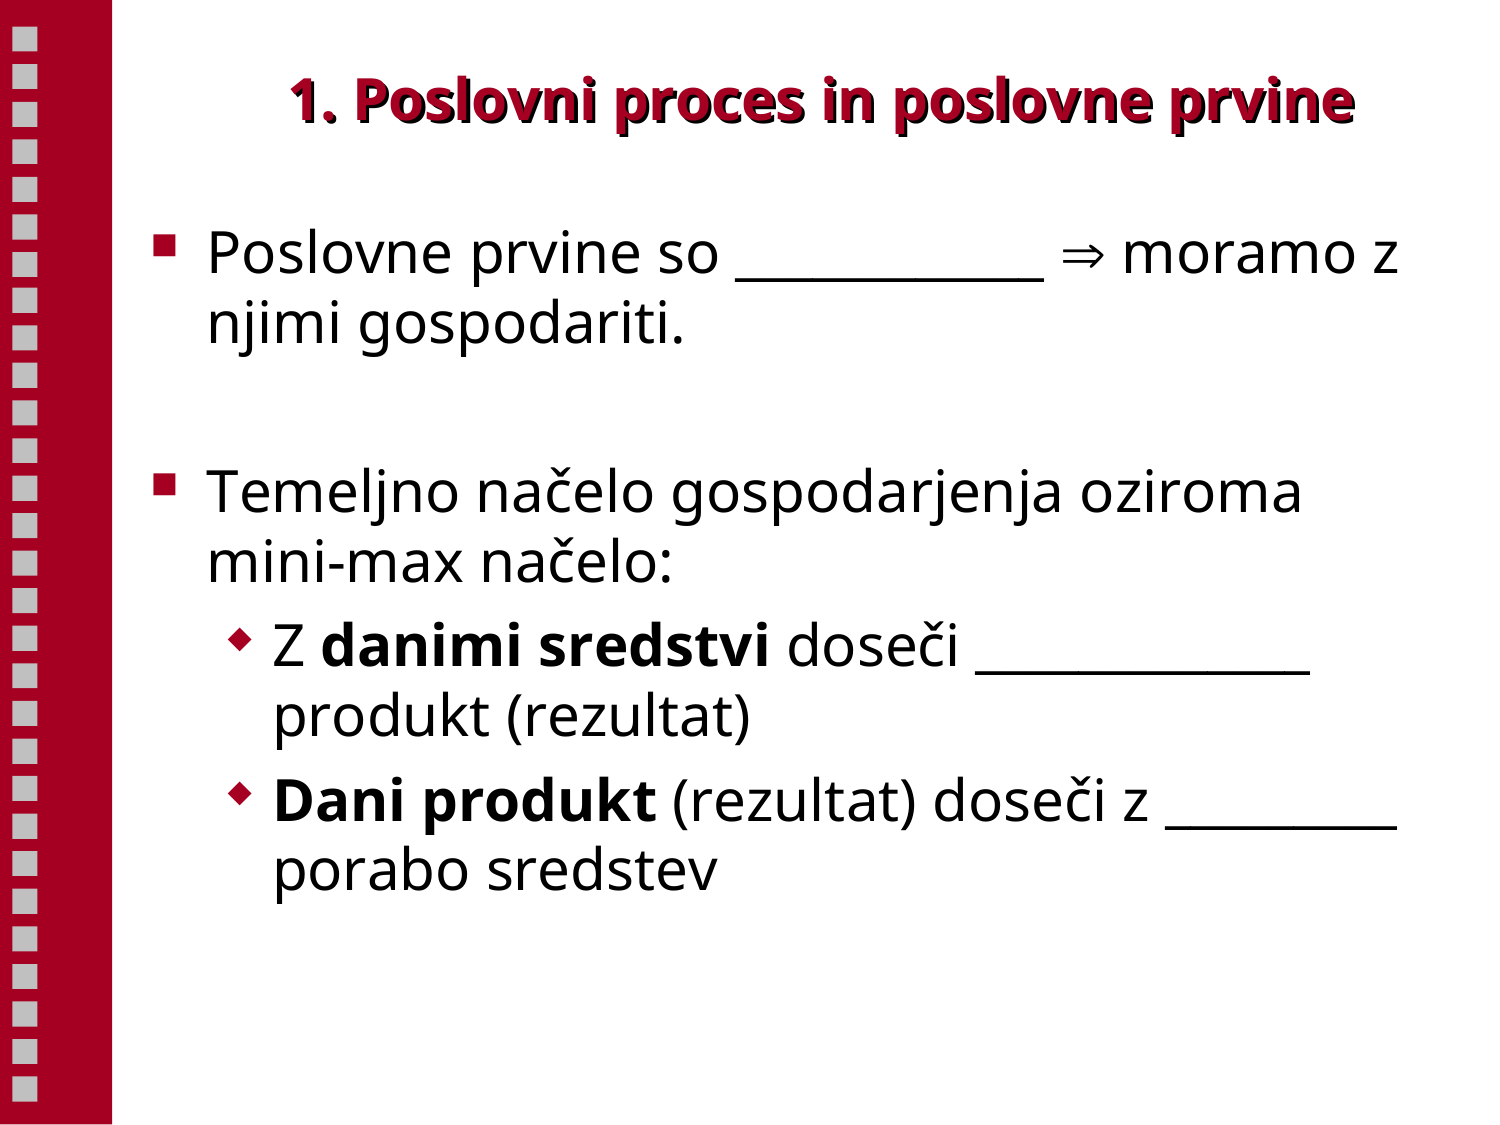

1. Poslovni proces in poslovne prvine
# Poslovne prvine so ____________  moramo z njimi gospodariti.
Temeljno načelo gospodarjenja oziroma mini-max načelo:
Z danimi sredstvi doseči _____________ produkt (rezultat)
Dani produkt (rezultat) doseči z _________ porabo sredstev